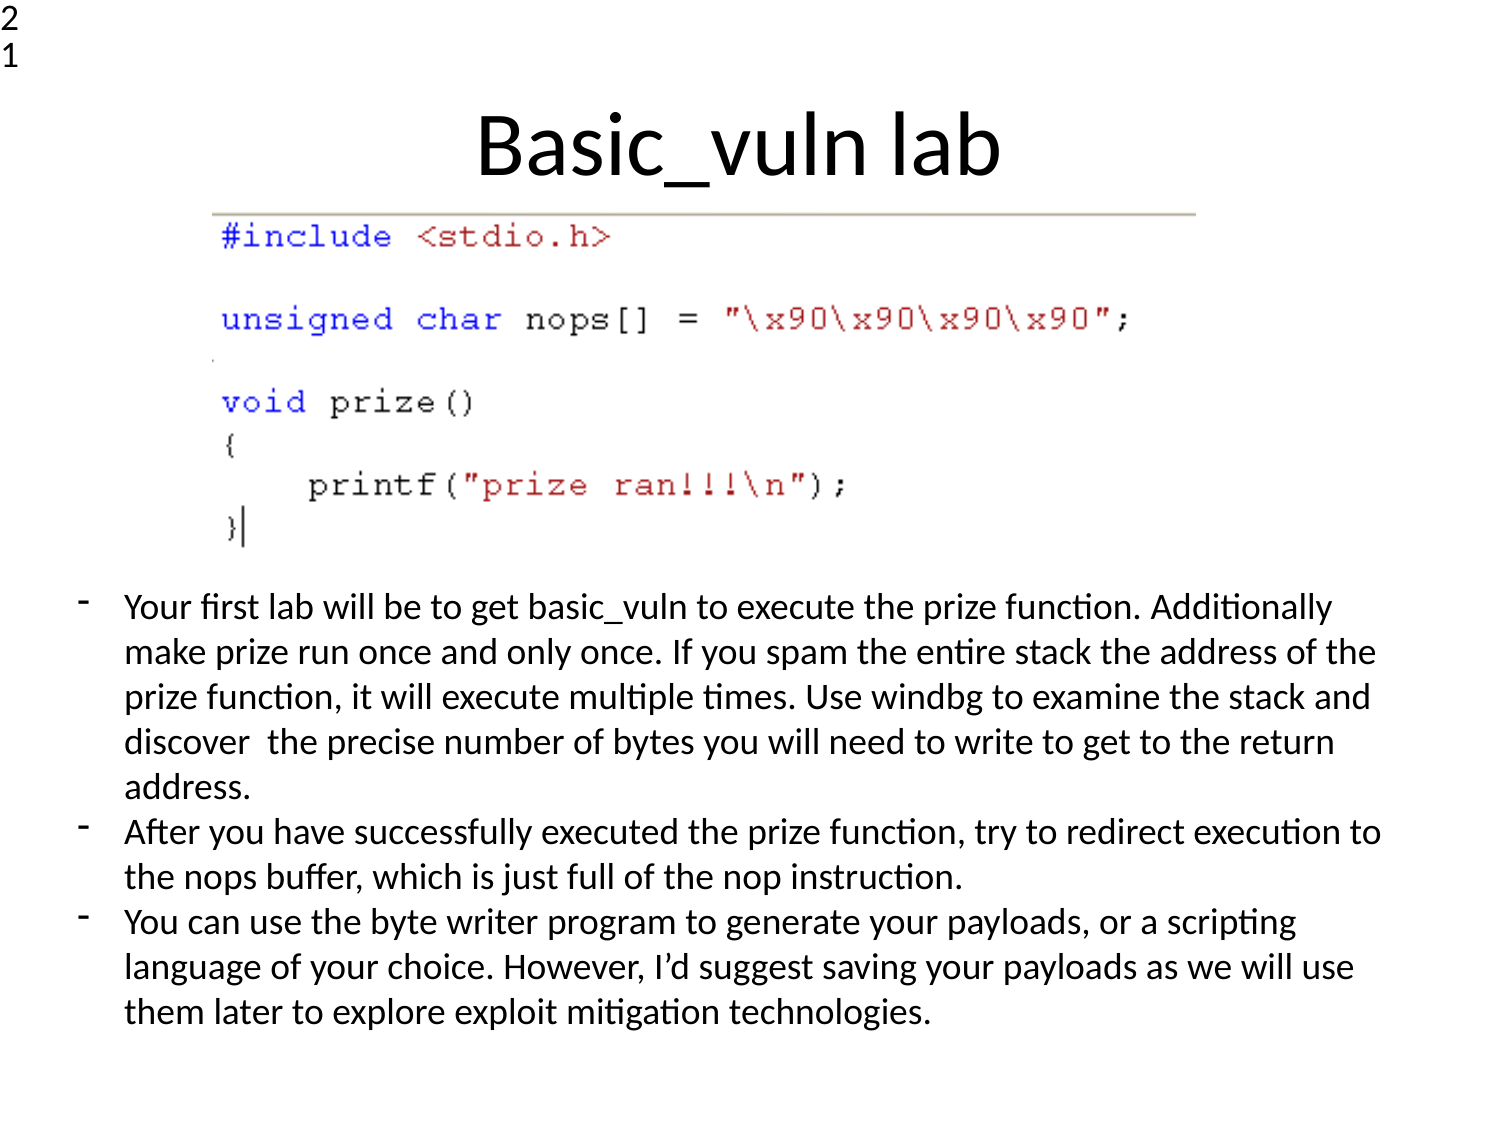

# Basic_vuln lab
Your first lab will be to get basic_vuln to execute the prize function. Additionally make prize run once and only once. If you spam the entire stack the address of the prize function, it will execute multiple times. Use windbg to examine the stack and discover the precise number of bytes you will need to write to get to the return address.
After you have successfully executed the prize function, try to redirect execution to the nops buffer, which is just full of the nop instruction.
You can use the byte writer program to generate your payloads, or a scripting language of your choice. However, I’d suggest saving your payloads as we will use them later to explore exploit mitigation technologies.